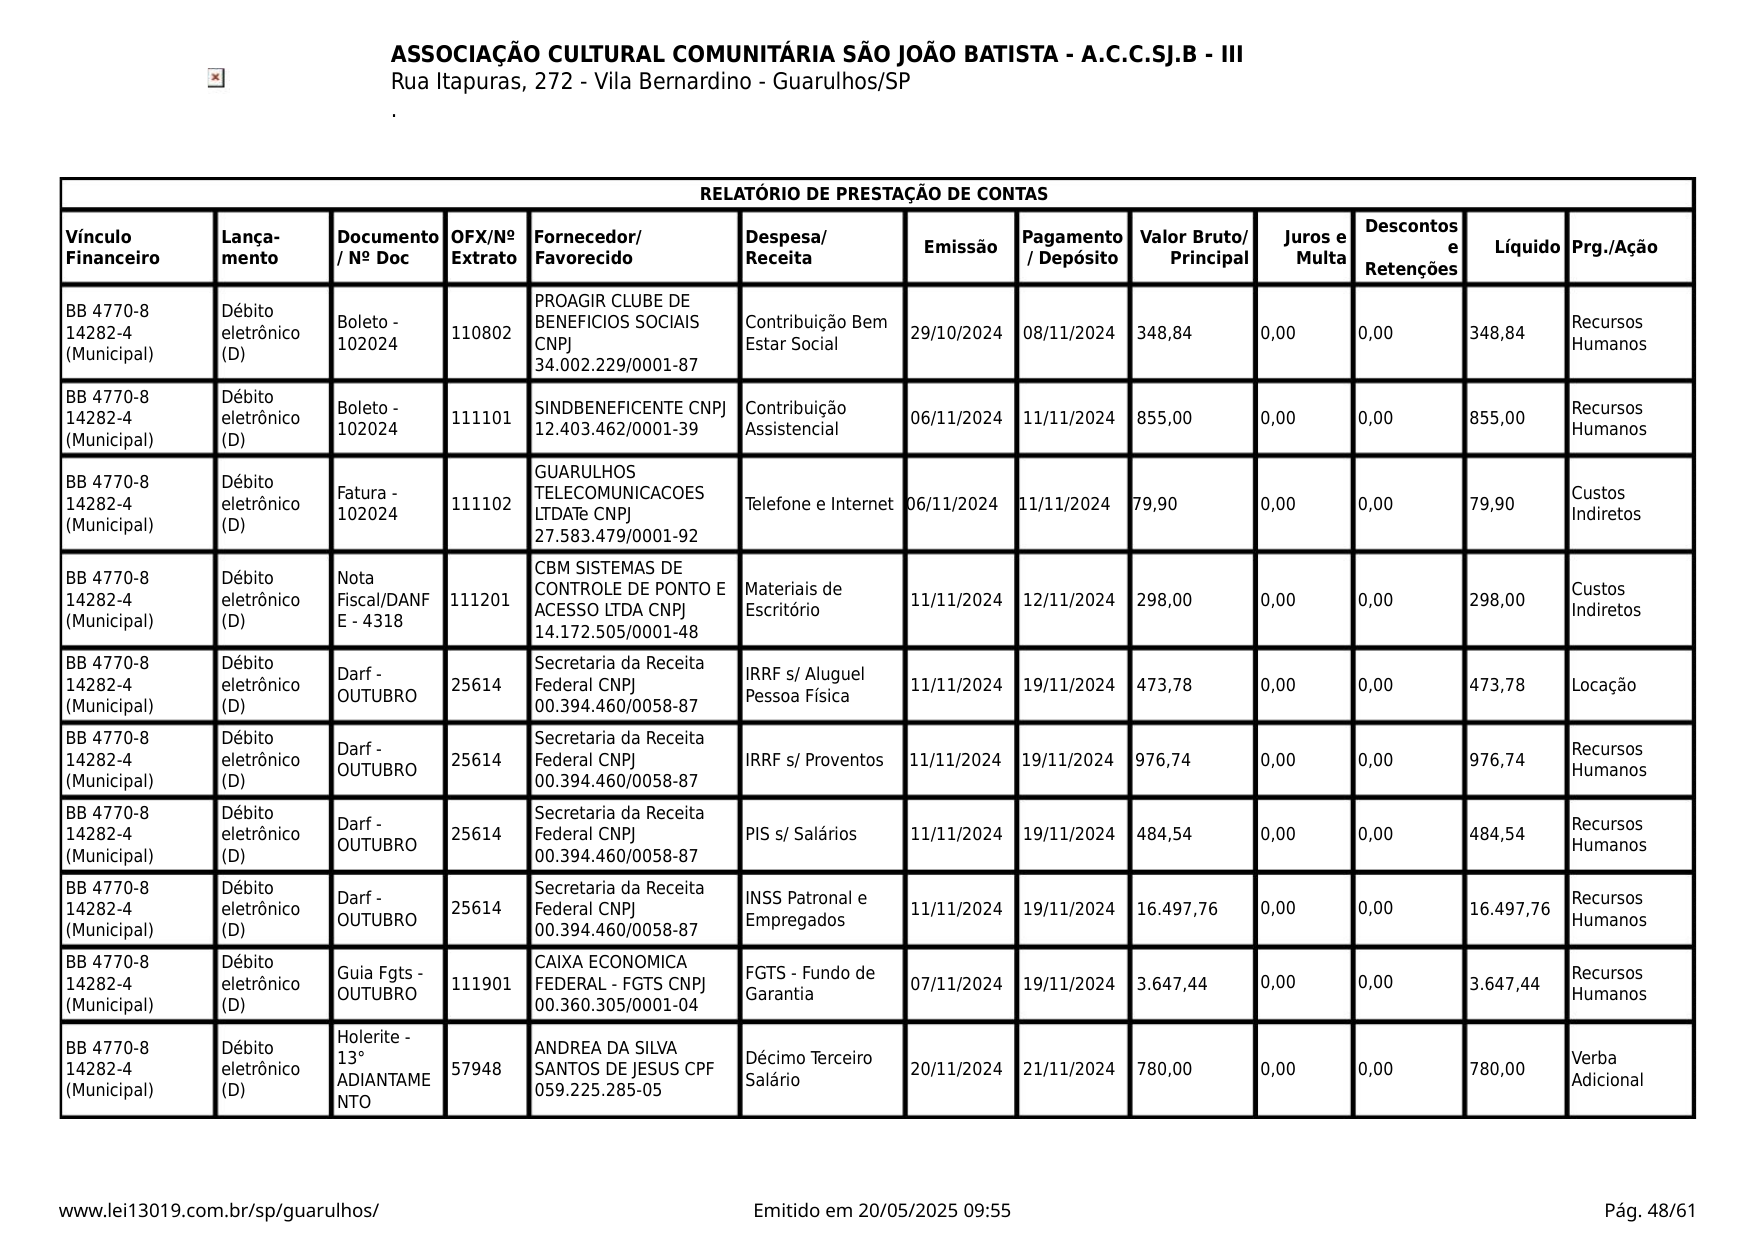

ASSOCIAÇÃO CULTURAL COMUNITÁRIA SÃO JOÃO BATISTA - A.C.C.SJ.B - III
Rua Itapuras, 272 - Vila Bernardino - Guarulhos/SP
.
RELATÓRIO DE PRESTAÇÃO DE CONTAS
Descontos
e
Retenções
Vínculo
Financeiro
Lança-
mento
Documento OFX/Nº Fornecedor/
Despesa/
Receita
Pagamento Valor Bruto/
/ Depósito Principal
Juros e
Multa
Emissão
Líquido Prg./Ação
/ Nº Doc
Extrato Favorecido
PROAGIR CLUBE DE
BENEFICIOS SOCIAIS
CNPJ
BB 4770-8
14282-4
(Municipal)
Débito
eletrônico
(D)
Boleto -
102024
Contribuição Bem
Estar Social
Recursos
Humanos
110802
111101
111102
29/10/2024 08/11/2024 348,84
06/11/2024 11/11/2024 855,00
0,00
0,00
0,00
0,00
348,84
34.002.229/0001-87
BB 4770-8
14282-4
(Municipal)
Débito
eletrônico
(D)
Boleto -
102024
SINDBENEFICENTE CNPJ Contribuição
12.403.462/0001-39
Recursos
Humanos
0,00
0,00
855,00
79,90
Assistencial
GUARULHOS
TELECOMUNICACOES
LTDATe CNPJ
BB 4770-8
14282-4
(Municipal)
Débito
eletrônico
(D)
Fatura -
102024
Custos
Indiretos
Telefone e Internet 06/11/2024 11/11/2024 79,90
27.583.479/0001-92
CBM SISTEMAS DE
CONTROLE DE PONTO E Materiais de
ACESSO LTDA CNPJ
14.172.505/0001-48
BB 4770-8
14282-4
(Municipal)
Débito
eletrônico
(D)
Nota
Custos
Indiretos
Fiscal/DANF 111201
E - 4318
11/11/2024 12/11/2024 298,00
11/11/2024 19/11/2024 473,78
0,00
0,00
298,00
Escritório
BB 4770-8
14282-4
(Municipal)
Débito
eletrônico
(D)
Secretaria da Receita
Federal CNPJ
00.394.460/0058-87
Darf -
OUTUBRO
IRRF s/ Aluguel
Pessoa Física
25614
25614
25614
25614
0,00
0,00
0,00
0,00
0,00
0,00
0,00
0,00
0,00
0,00
473,78
Locação
BB 4770-8
14282-4
(Municipal)
Débito
eletrônico
(D)
Secretaria da Receita
Federal CNPJ
00.394.460/0058-87
Darf -
OUTUBRO
Recursos
Humanos
IRRF s/ Proventos 11/11/2024 19/11/2024 976,74
976,74
BB 4770-8
14282-4
(Municipal)
Débito
eletrônico
(D)
Secretaria da Receita
Federal CNPJ
00.394.460/0058-87
Darf -
OUTUBRO
Recursos
Humanos
PIS s/ Salários
11/11/2024 19/11/2024 484,54
11/11/2024 19/11/2024 16.497,76
07/11/2024 19/11/2024 3.647,44
484,54
BB 4770-8
14282-4
(Municipal)
Débito
eletrônico
(D)
Secretaria da Receita
Federal CNPJ
00.394.460/0058-87
Darf -
OUTUBRO
INSS Patronal e
Empregados
Recursos
Humanos
16.497,76
3.647,44
BB 4770-8
14282-4
(Municipal)
Débito
eletrônico
(D)
CAIXA ECONOMICA
111901 FEDERAL - FGTS CNPJ
00.360.305/0001-04
Guia Fgts -
OUTUBRO
FGTS - Fundo de
Garantia
Recursos
Humanos
Holerite -
13°
ADIANTAME
NTO
BB 4770-8
14282-4
(Municipal)
Débito
eletrônico
(D)
ANDREA DA SILVA
SANTOS DE JESUS CPF
059.225.285-05
Décimo Terceiro
Salário
Verba
Adicional
57948
20/11/2024 21/11/2024 780,00
0,00
0,00
780,00
www.lei13019.com.br/sp/guarulhos/
Emitido em 20/05/2025 09:55
Pág. 48/61